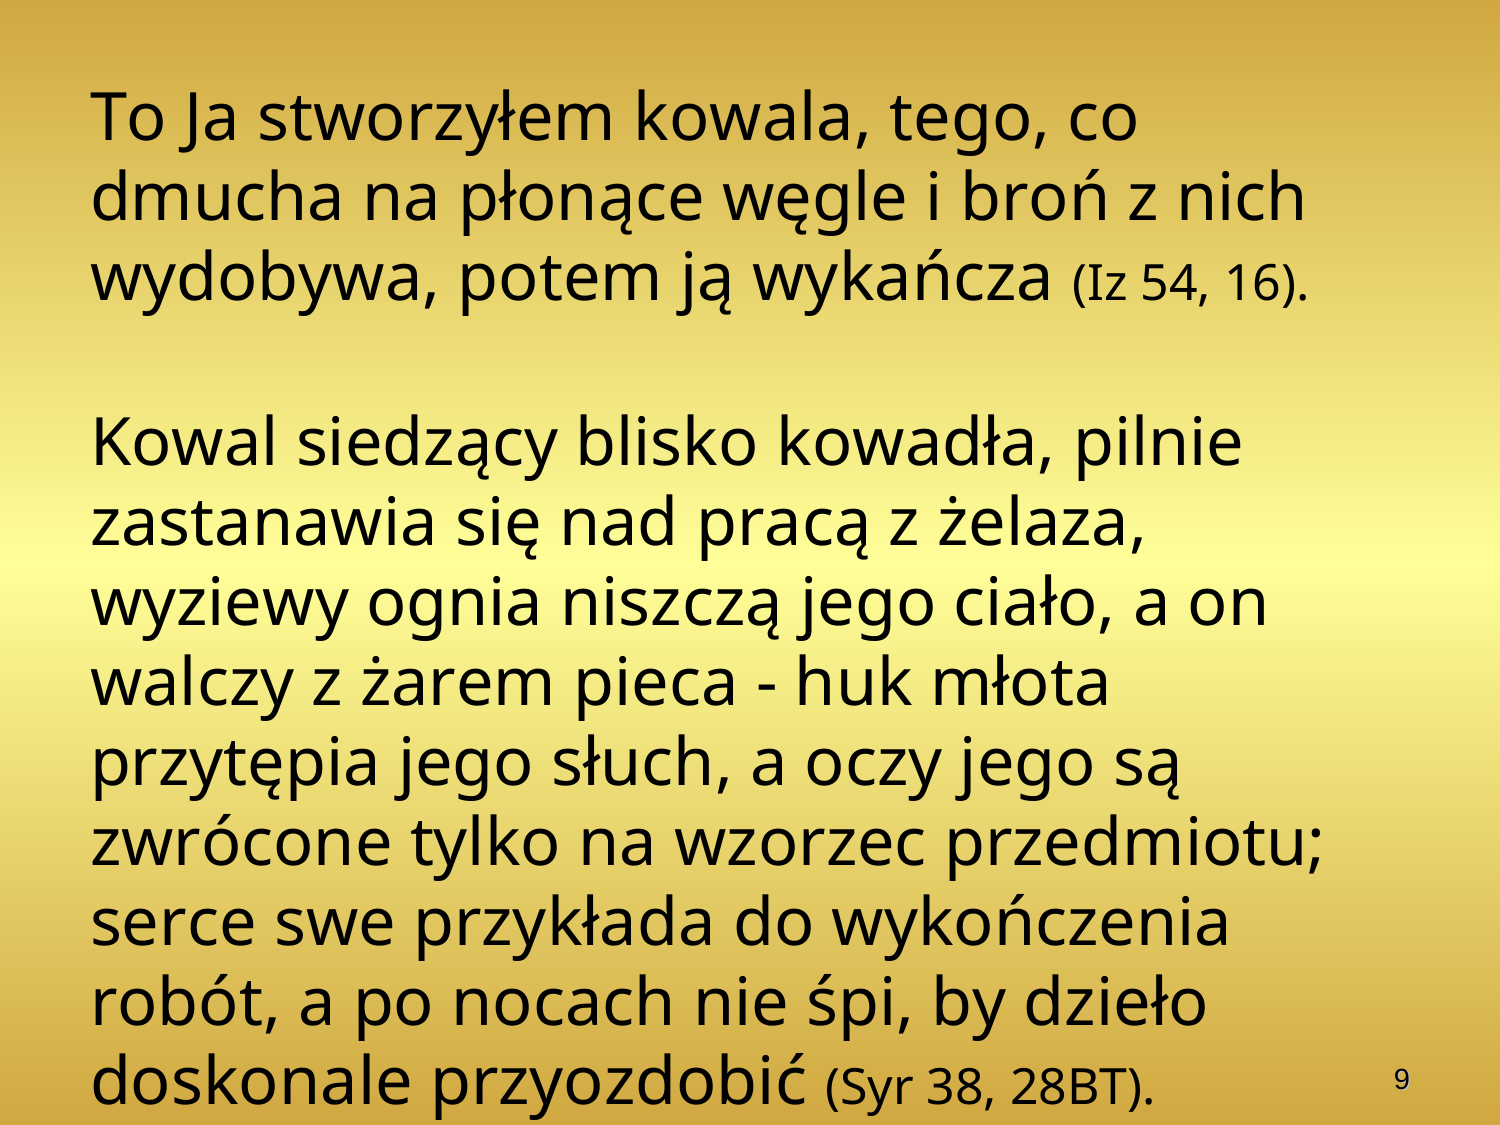

# To Ja stworzyłem kowala, tego, co dmucha na płonące węgle i broń z nich wydobywa, potem ją wykańcza (Iz 54, 16).
Kowal siedzący blisko kowadła, pilnie zastanawia się nad pracą z żelaza, wyziewy ognia niszczą jego ciało, a on walczy z żarem pieca - huk młota przytępia jego słuch, a oczy jego są zwrócone tylko na wzorzec przedmiotu; serce swe przykłada do wykończenia robót, a po nocach nie śpi, by dzieło doskonale przyozdobić (Syr 38, 28BT).